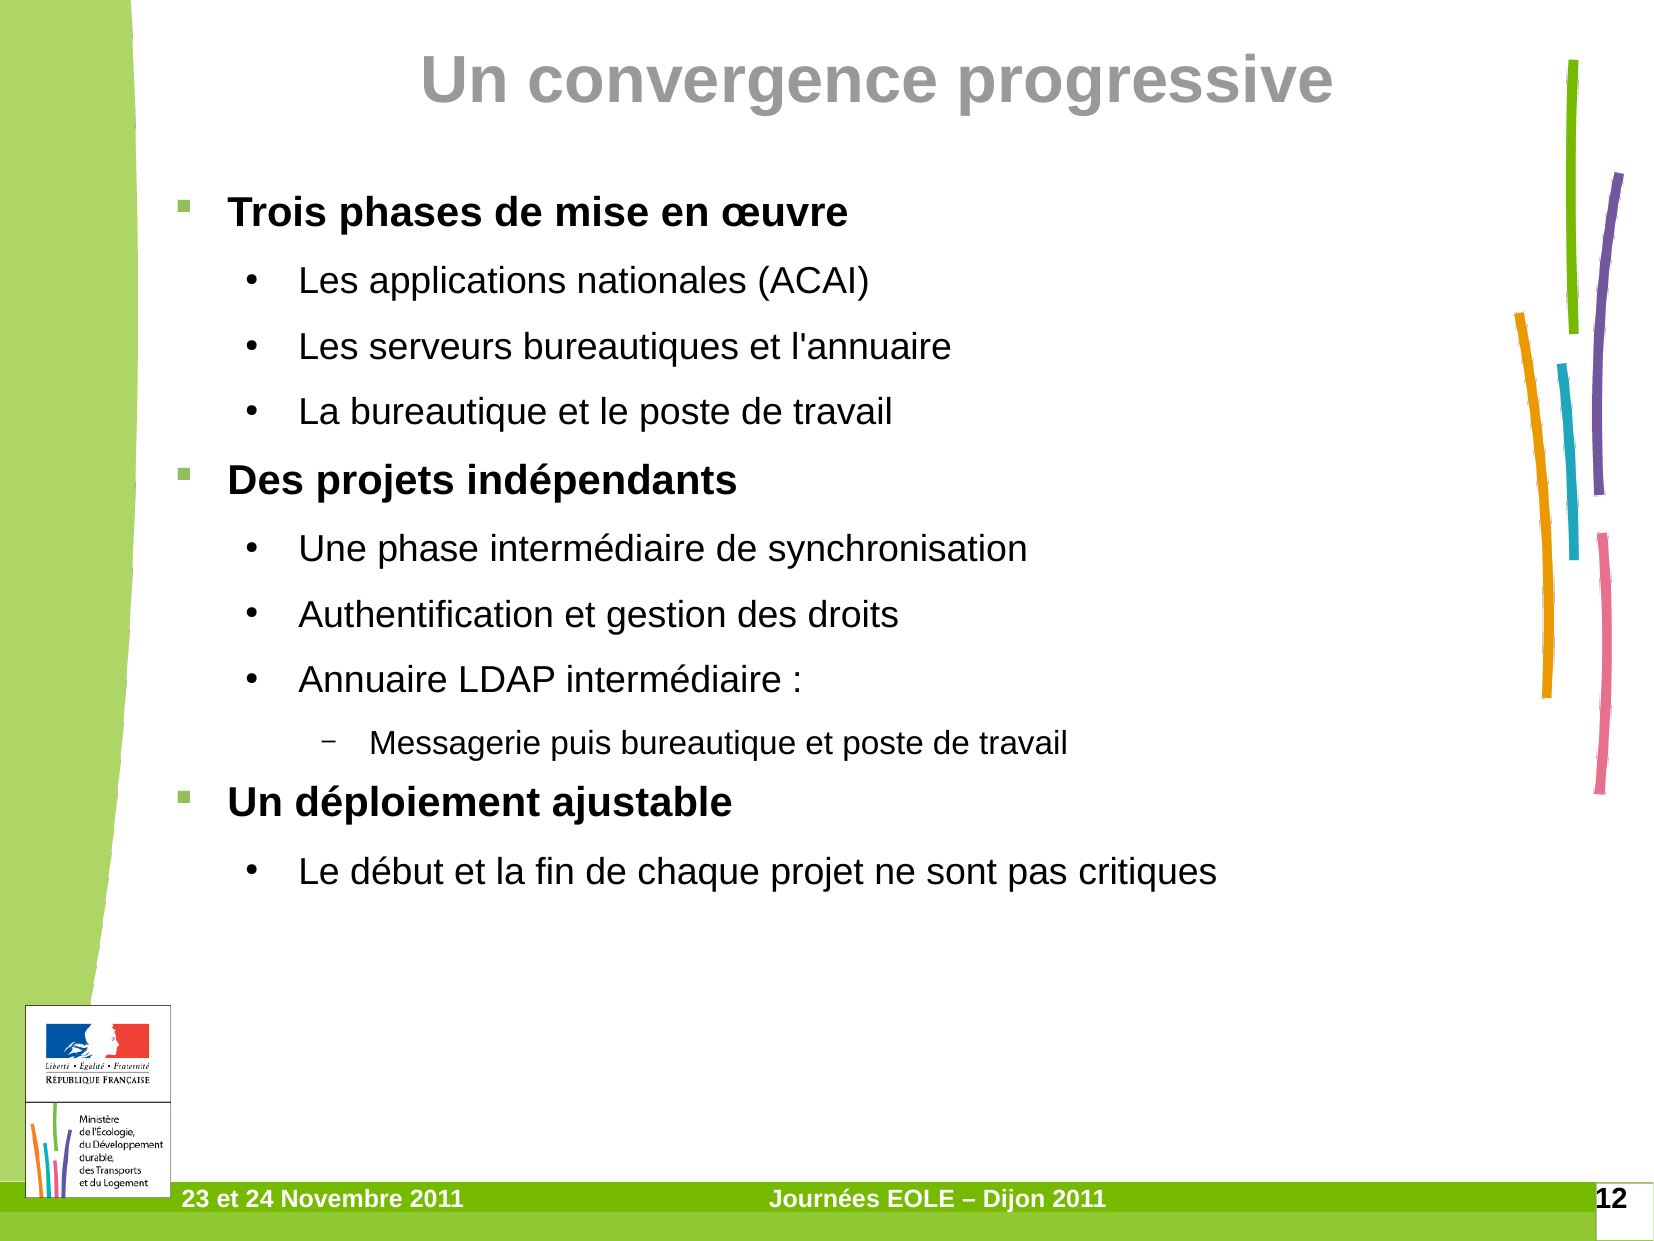

# Un convergence progressive
Trois phases de mise en œuvre
Les applications nationales (ACAI)
Les serveurs bureautiques et l'annuaire
La bureautique et le poste de travail
Des projets indépendants
Une phase intermédiaire de synchronisation
Authentification et gestion des droits
Annuaire LDAP intermédiaire :
Messagerie puis bureautique et poste de travail
Un déploiement ajustable
Le début et la fin de chaque projet ne sont pas critiques
12
 SG/SPSSI/PSI septembre 2011
Schéma directeur des SI